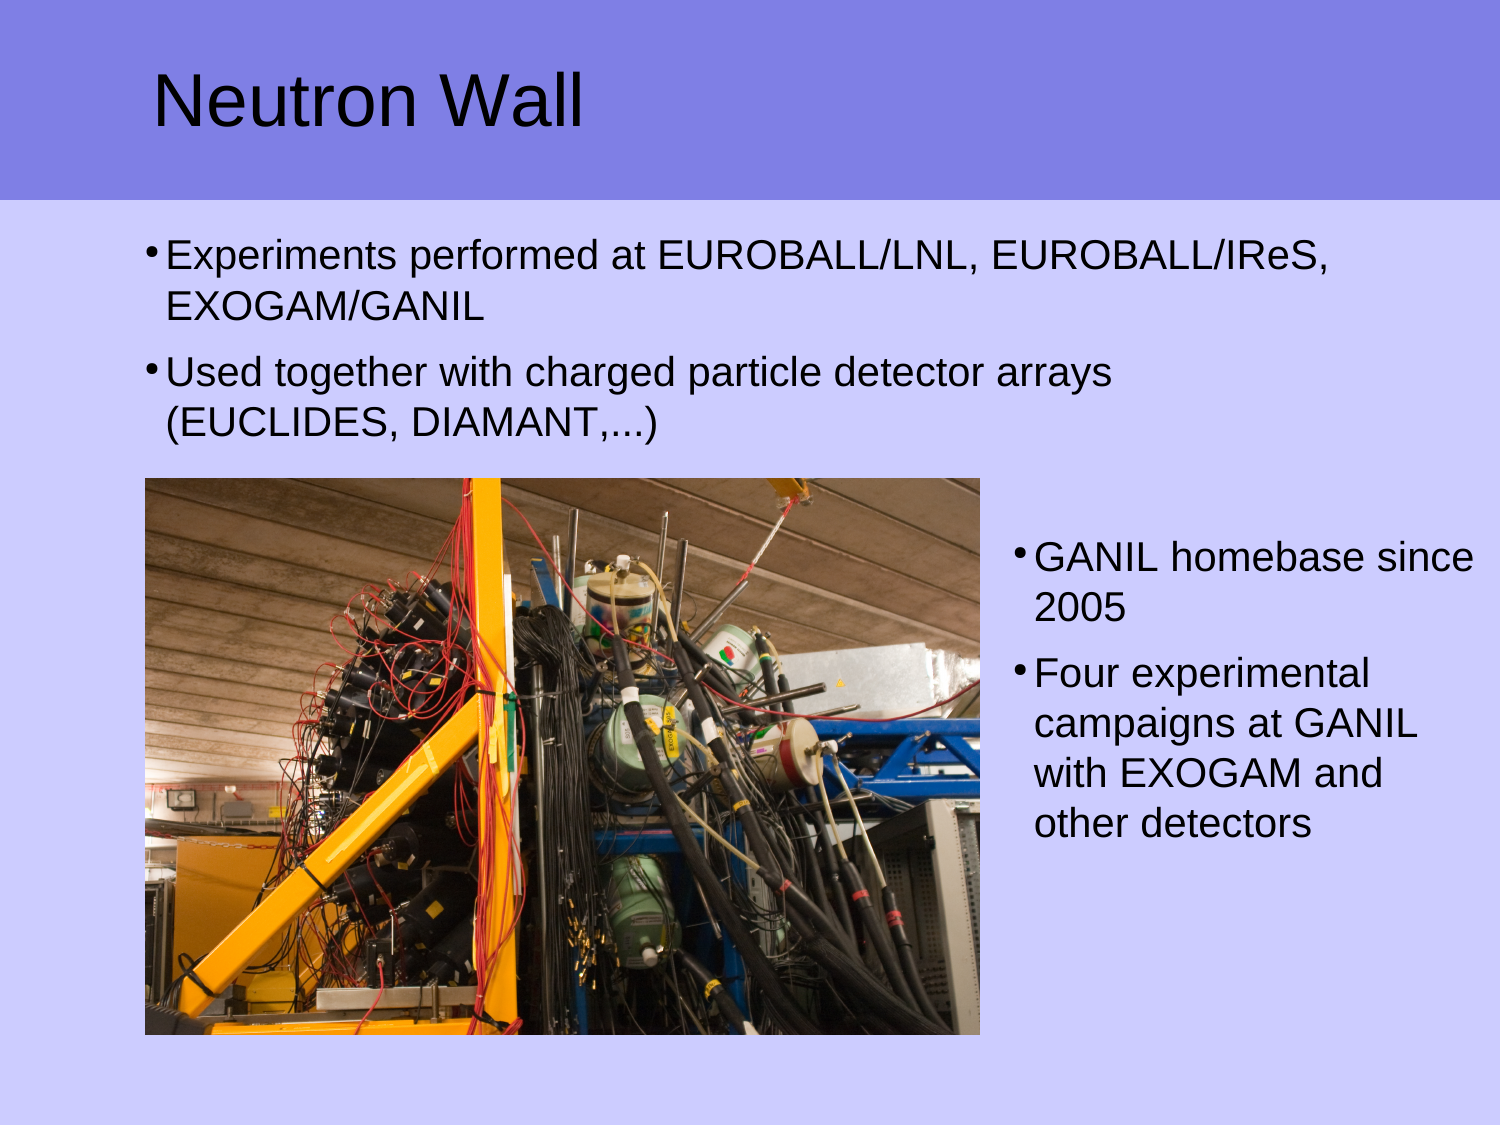

# Neutron Wall
Experiments performed at EUROBALL/LNL, EUROBALL/IReS, EXOGAM/GANIL
Used together with charged particle detector arrays (EUCLIDES, DIAMANT,...)
GANIL homebase since 2005
Four experimental campaigns at GANIL with EXOGAM and other detectors